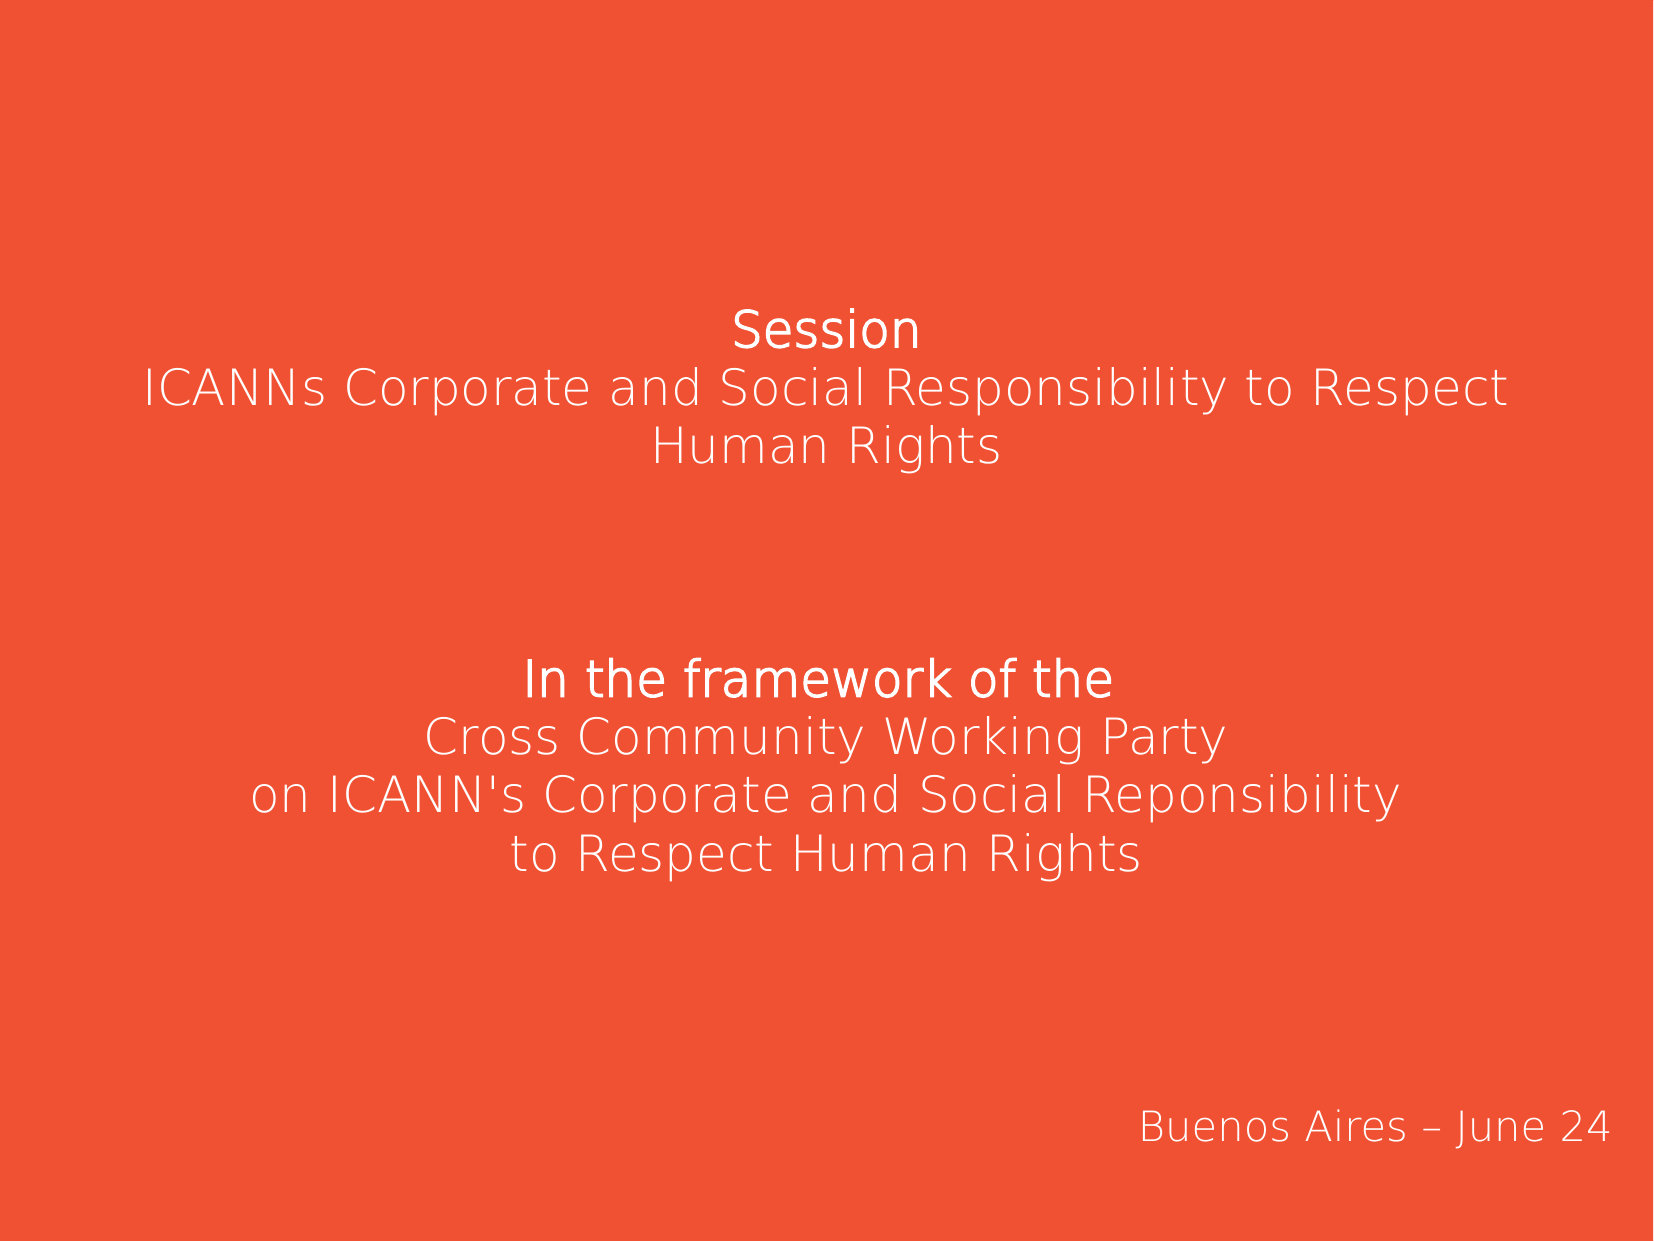

# Session
ICANNs Corporate and Social Responsibility to Respect Human Rights
In the framework of the
Cross Community Working Party
on ICANN's Corporate and Social Reponsibility
to Respect Human Rights
								 Buenos Aires – June 24